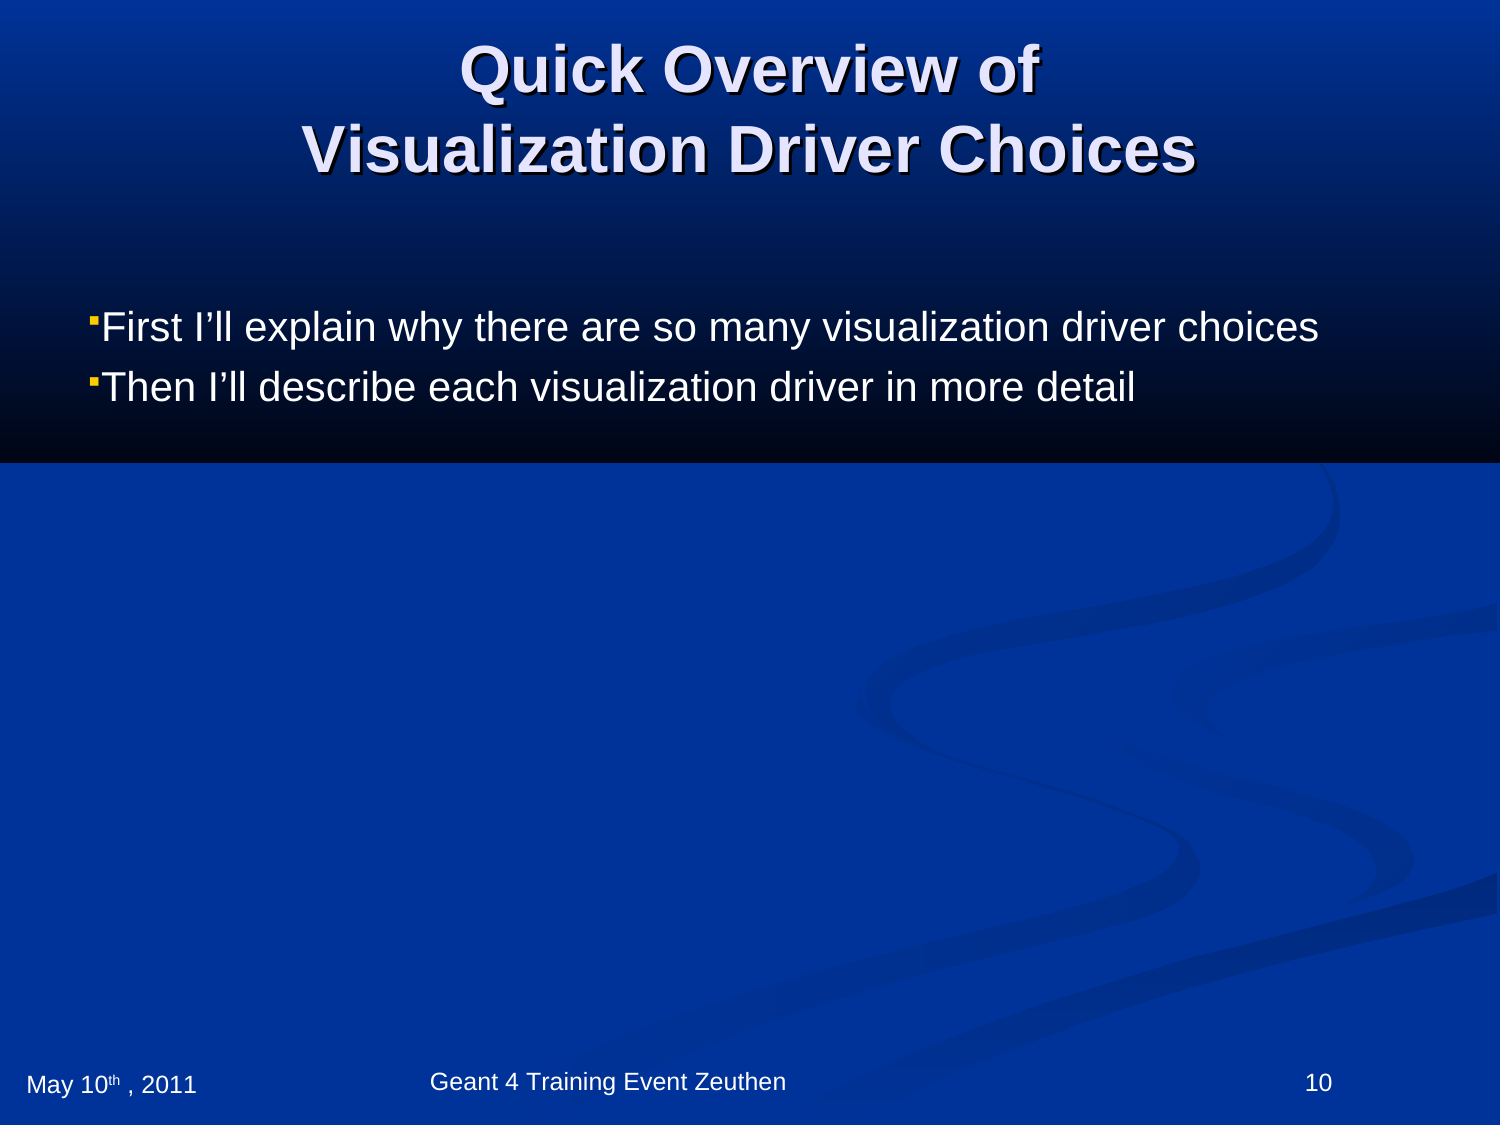

# Quick Overview of Visualization Driver Choices
First I’ll explain why there are so many visualization driver choices
Then I’ll describe each visualization driver in more detail
Introduction to Geant4 Visualization J. Perl
10 January 2011
10